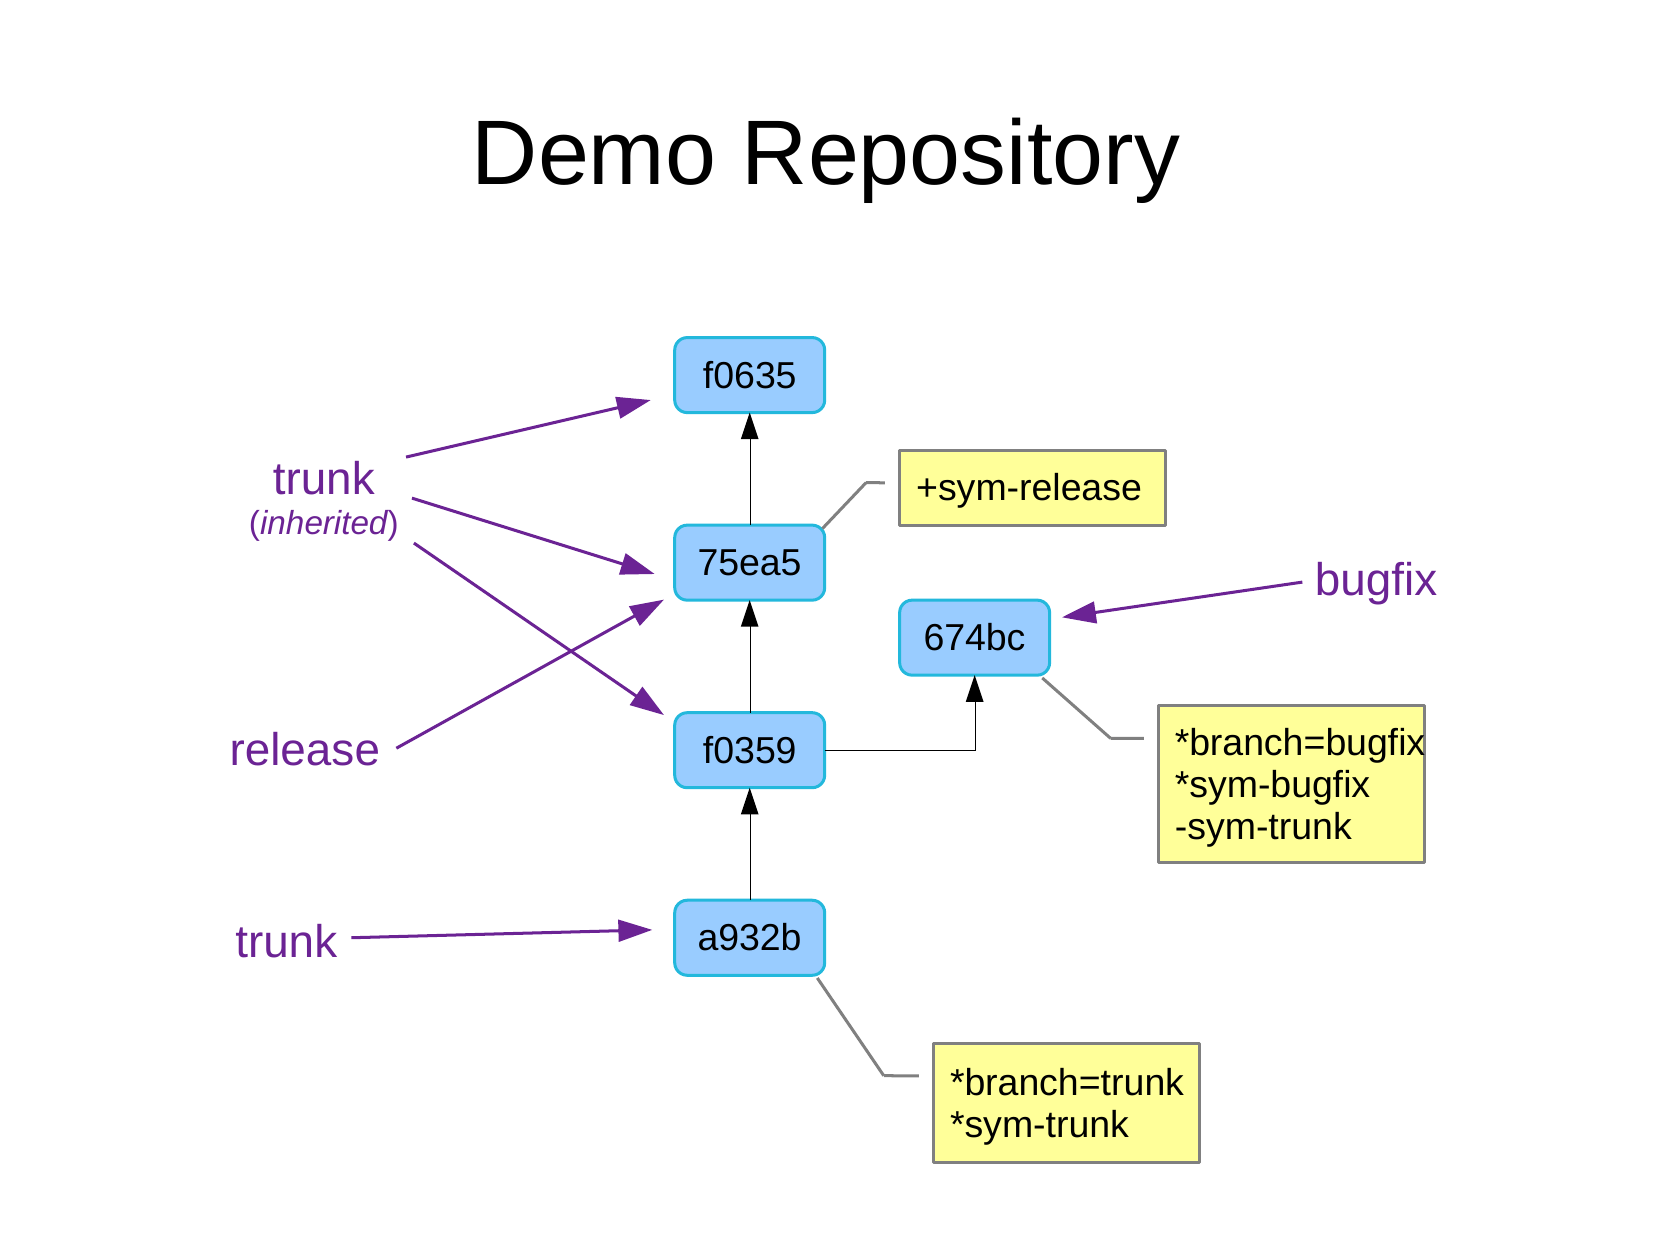

# Demo Repository
f0635
trunk
(inherited)
+sym-release
75ea5
bugfix
674bc
*branch=bugfix
*sym-bugfix
-sym-trunk
f0359
release
a932b
trunk
*branch=trunk
*sym-trunk